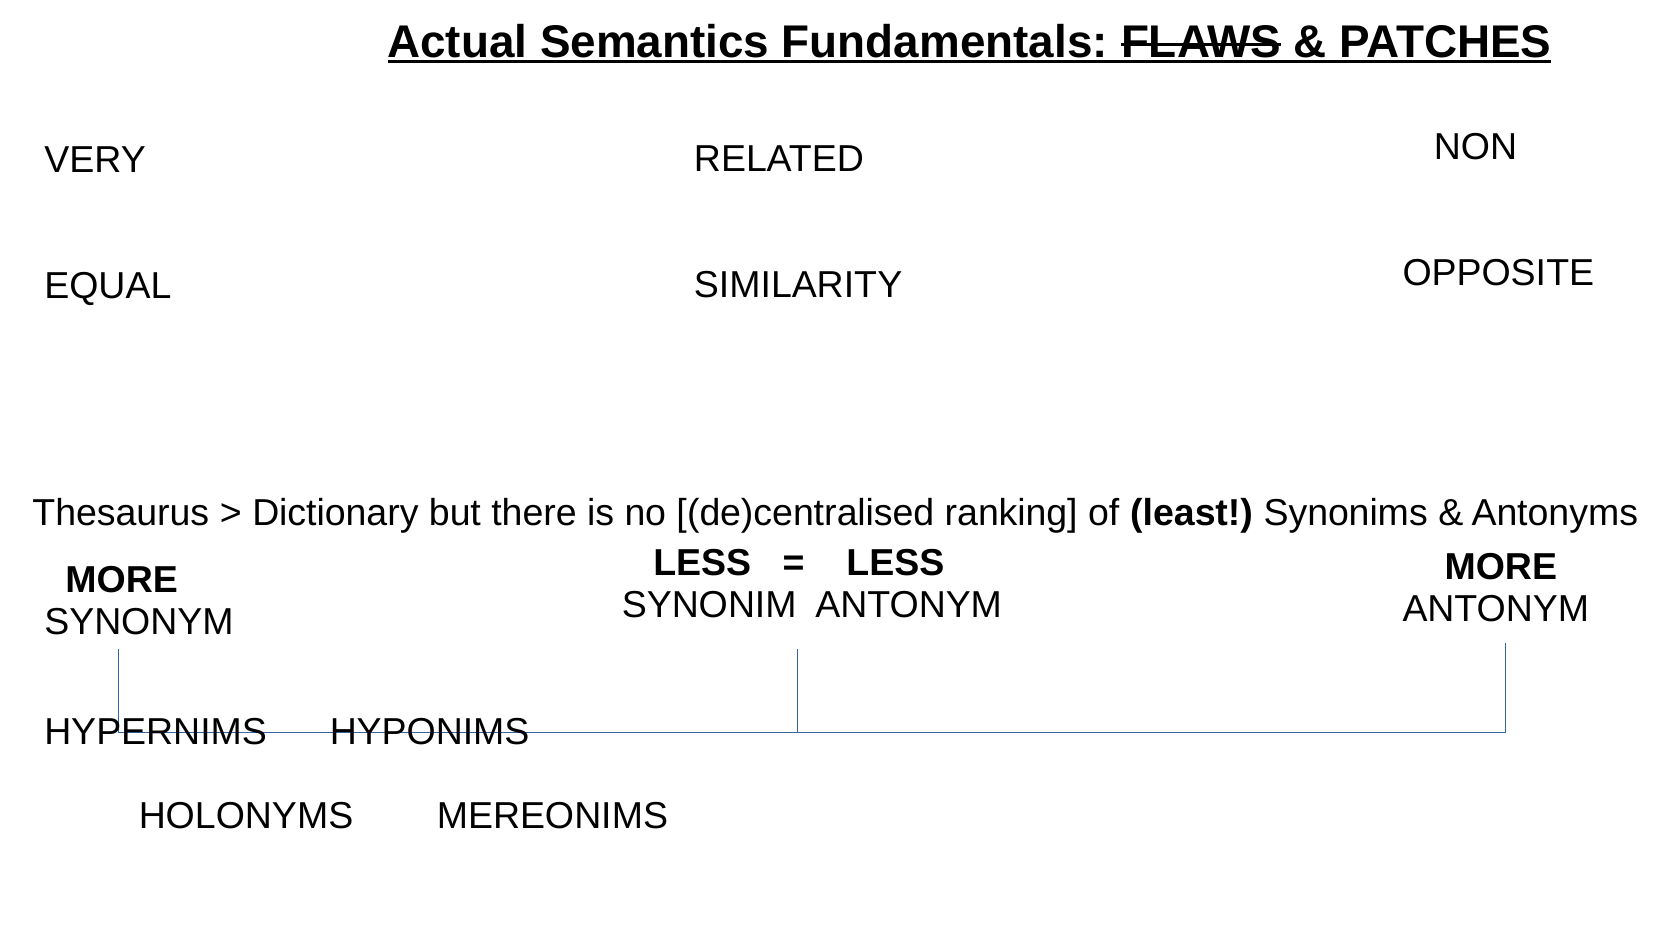

Actual Semantics Fundamentals: FLAWS & PATCHES
RELATED
SIMILARITY
 NON
OPPOSITE
 MORE
ANTONYM
VERY
EQUAL
 MORE
SYNONYM
Thesaurus > Dictionary but there is no [(de)centralised ranking] of (least!) Synonims & Antonyms
 LESS = LESS
 SYNONIM ANTONYM
HYPERNIMS HYPONIMS
 HOLONYMS MEREONIMS